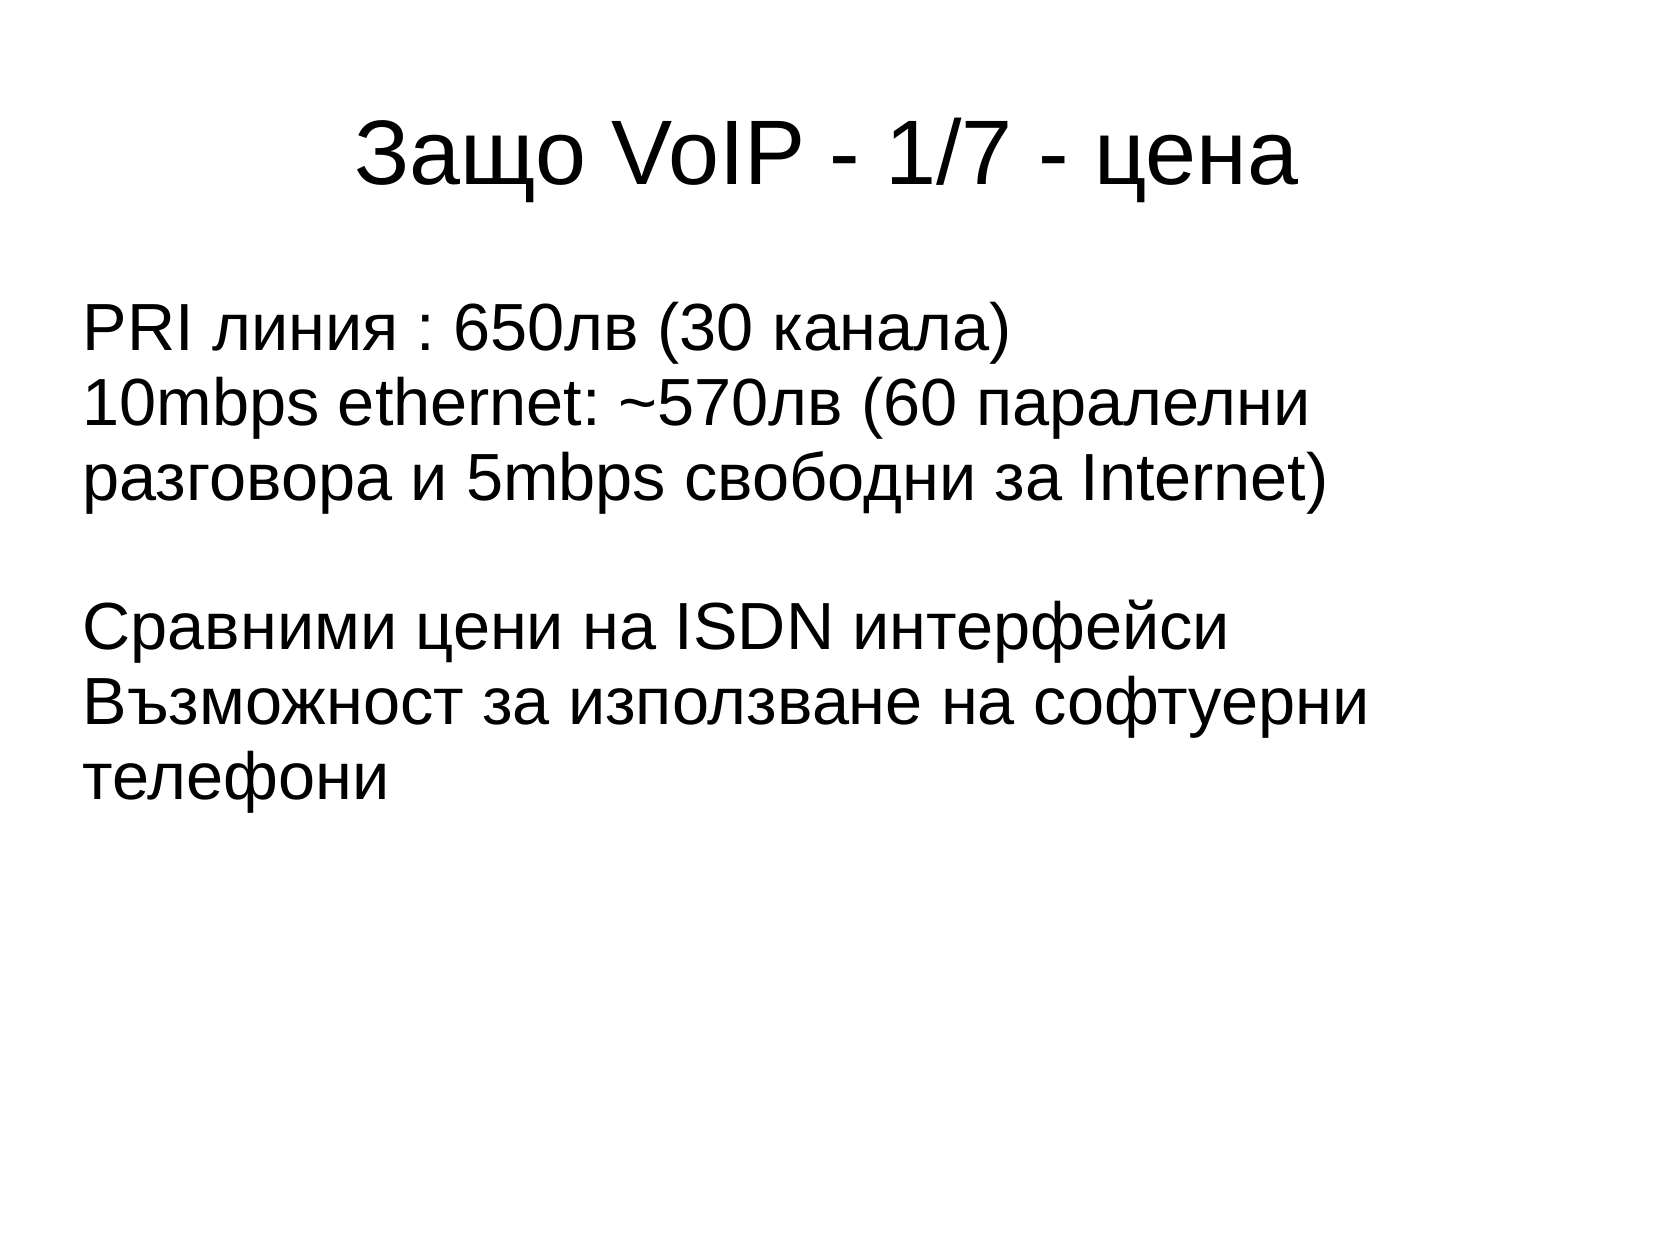

# Защо VoIP - 1/7 - цена
PRI линия : 650лв (30 канала)
10mbps ethernet: ~570лв (60 паралелни разговора и 5mbps свободни за Internet)
Сравними цени на ISDN интерфейси
Възможност за използване на софтуерни телефони